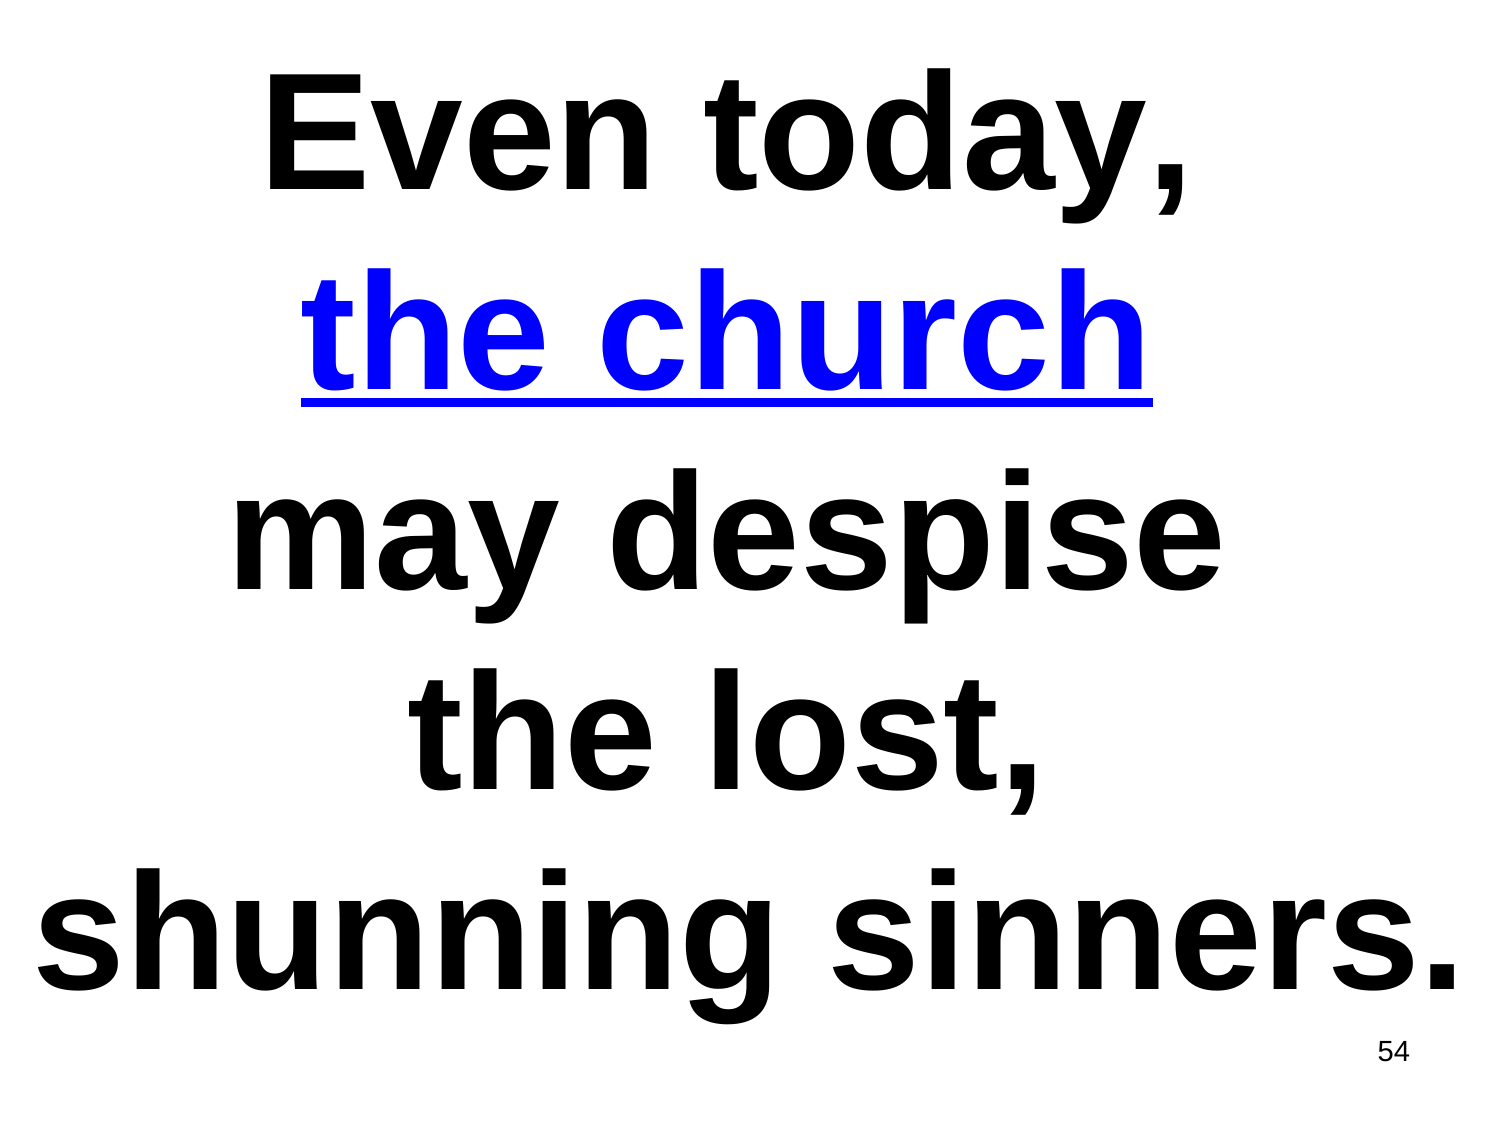

Even today,
the church
may despise
the lost,
shunning sinners.